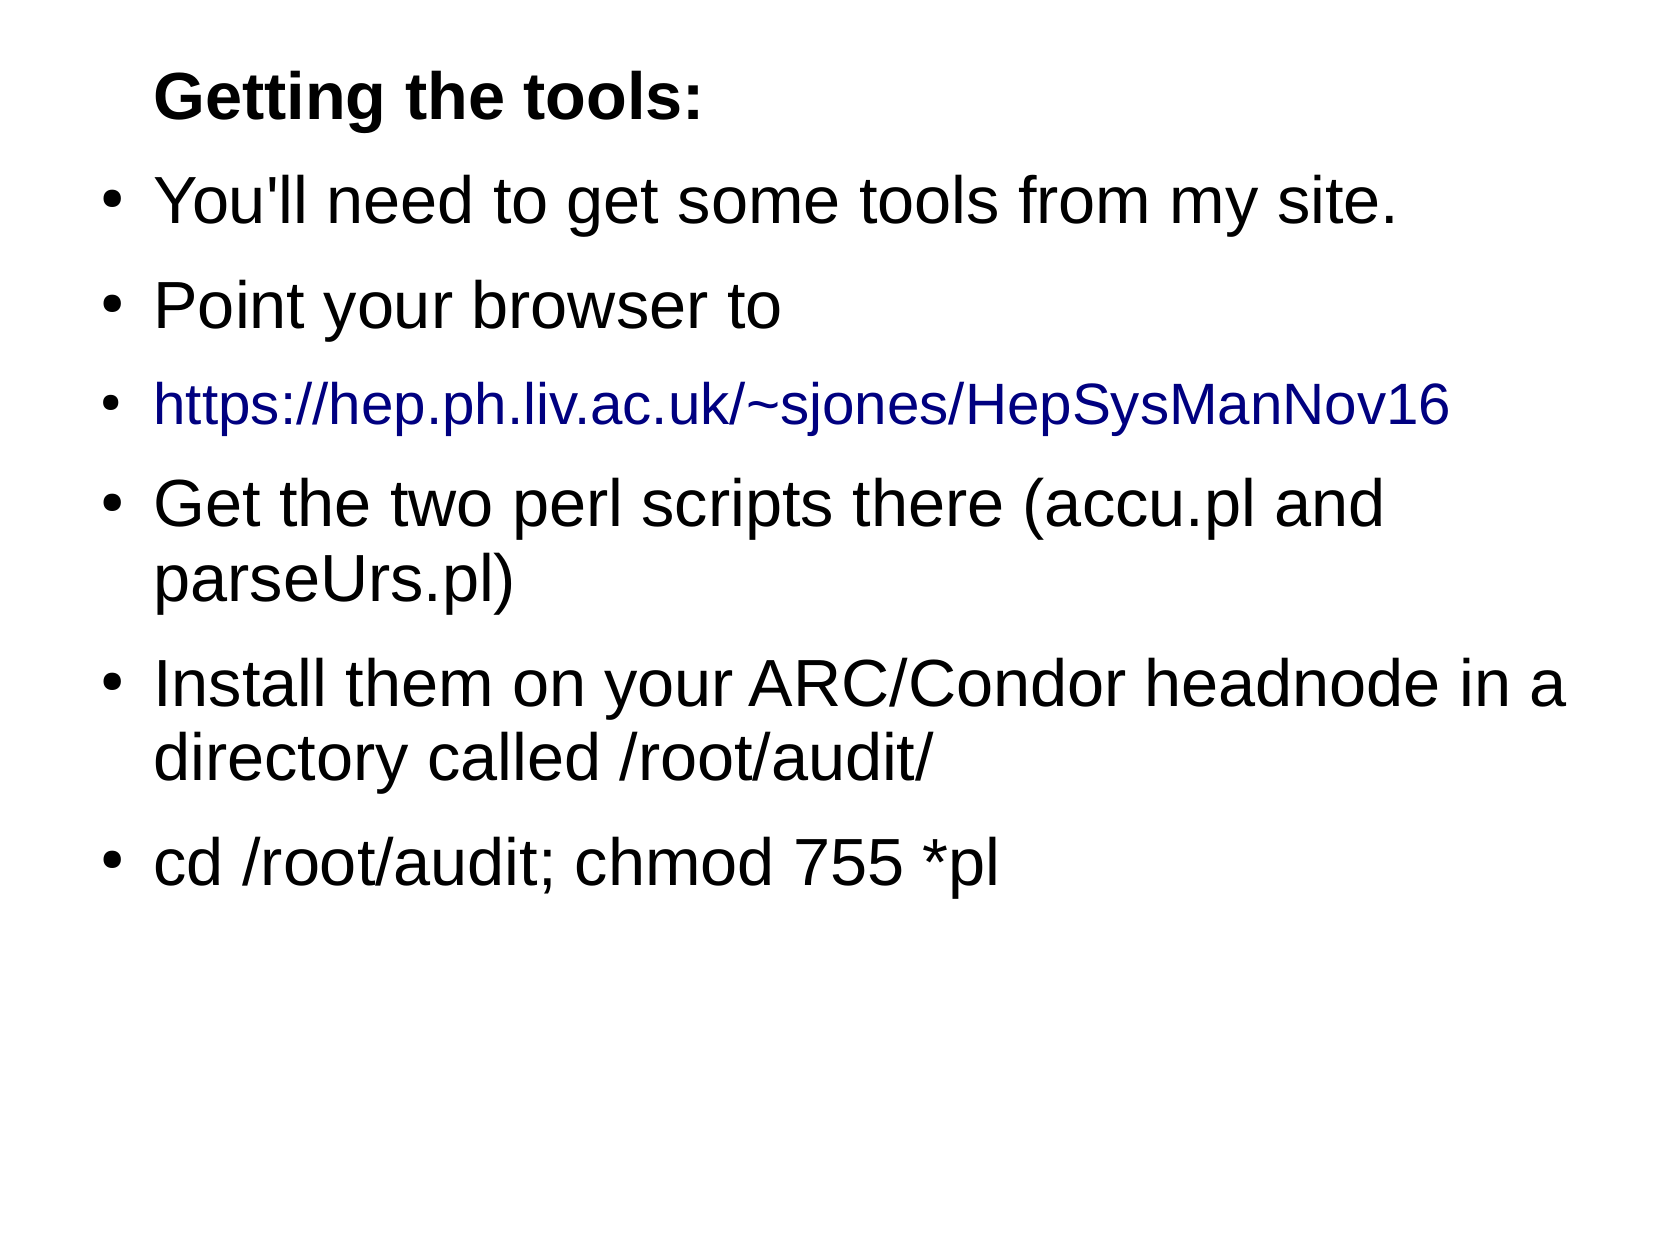

# Getting the tools:
You'll need to get some tools from my site.
Point your browser to
https://hep.ph.liv.ac.uk/~sjones/HepSysManNov16
Get the two perl scripts there (accu.pl and parseUrs.pl)
Install them on your ARC/Condor headnode in a directory called /root/audit/
cd /root/audit; chmod 755 *pl